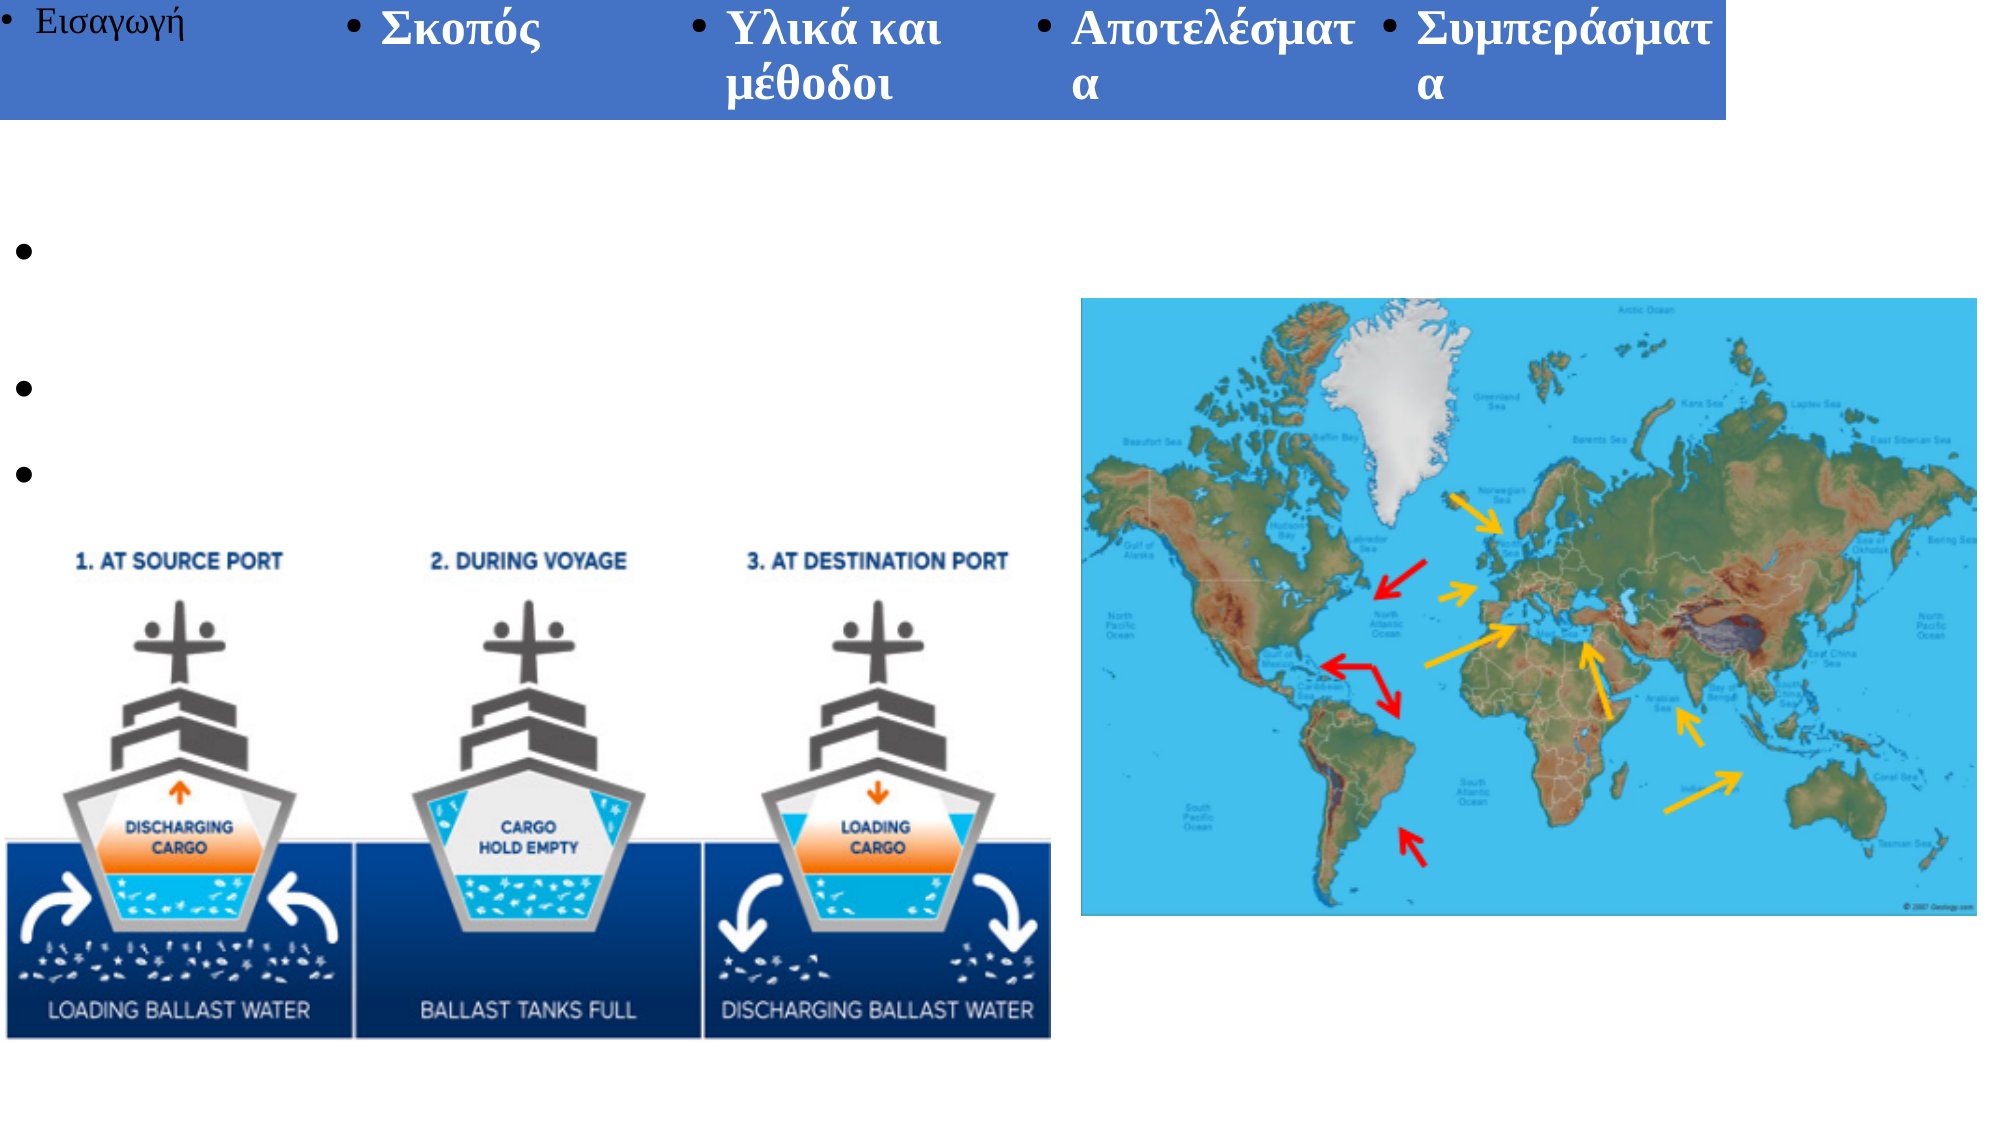

| Εισαγωγή | Σκοπός | Υλικά και μέθοδοι | Αποτελέσματα | Συμπεράσματα |
| --- | --- | --- | --- | --- |
# Εξάπλωση
Αυτόχθον στα δυτικά παράλια του Ατλαντικού και τις λιμνοθάλασσες της Αμερικής
Άφιξη στην μεσόγειο την δεκαετία του 50
Μεταφορά μέσω ερμάτων πλοίων